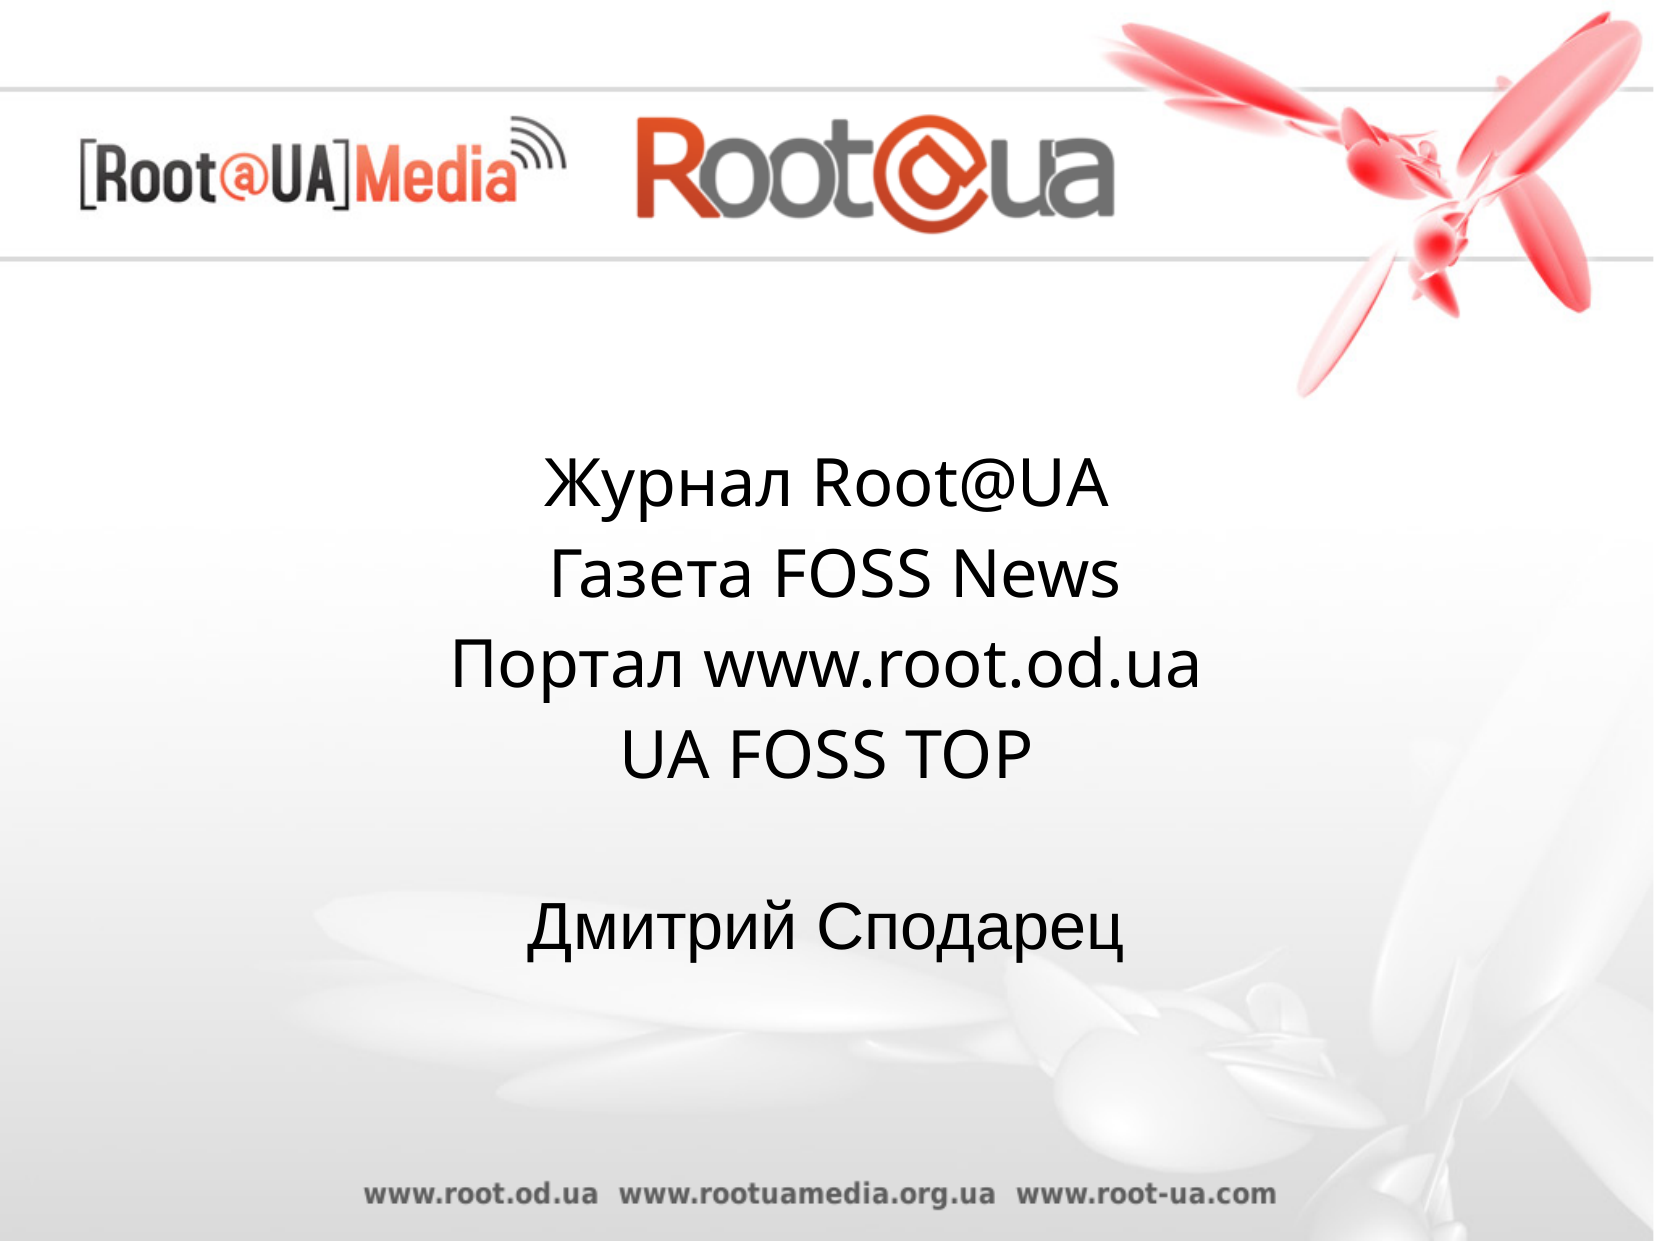

# Журнал Root@UA
 Газета FOSS News
Портал www.root.od.ua
UA FOSS TOP
Дмитрий Сподарец